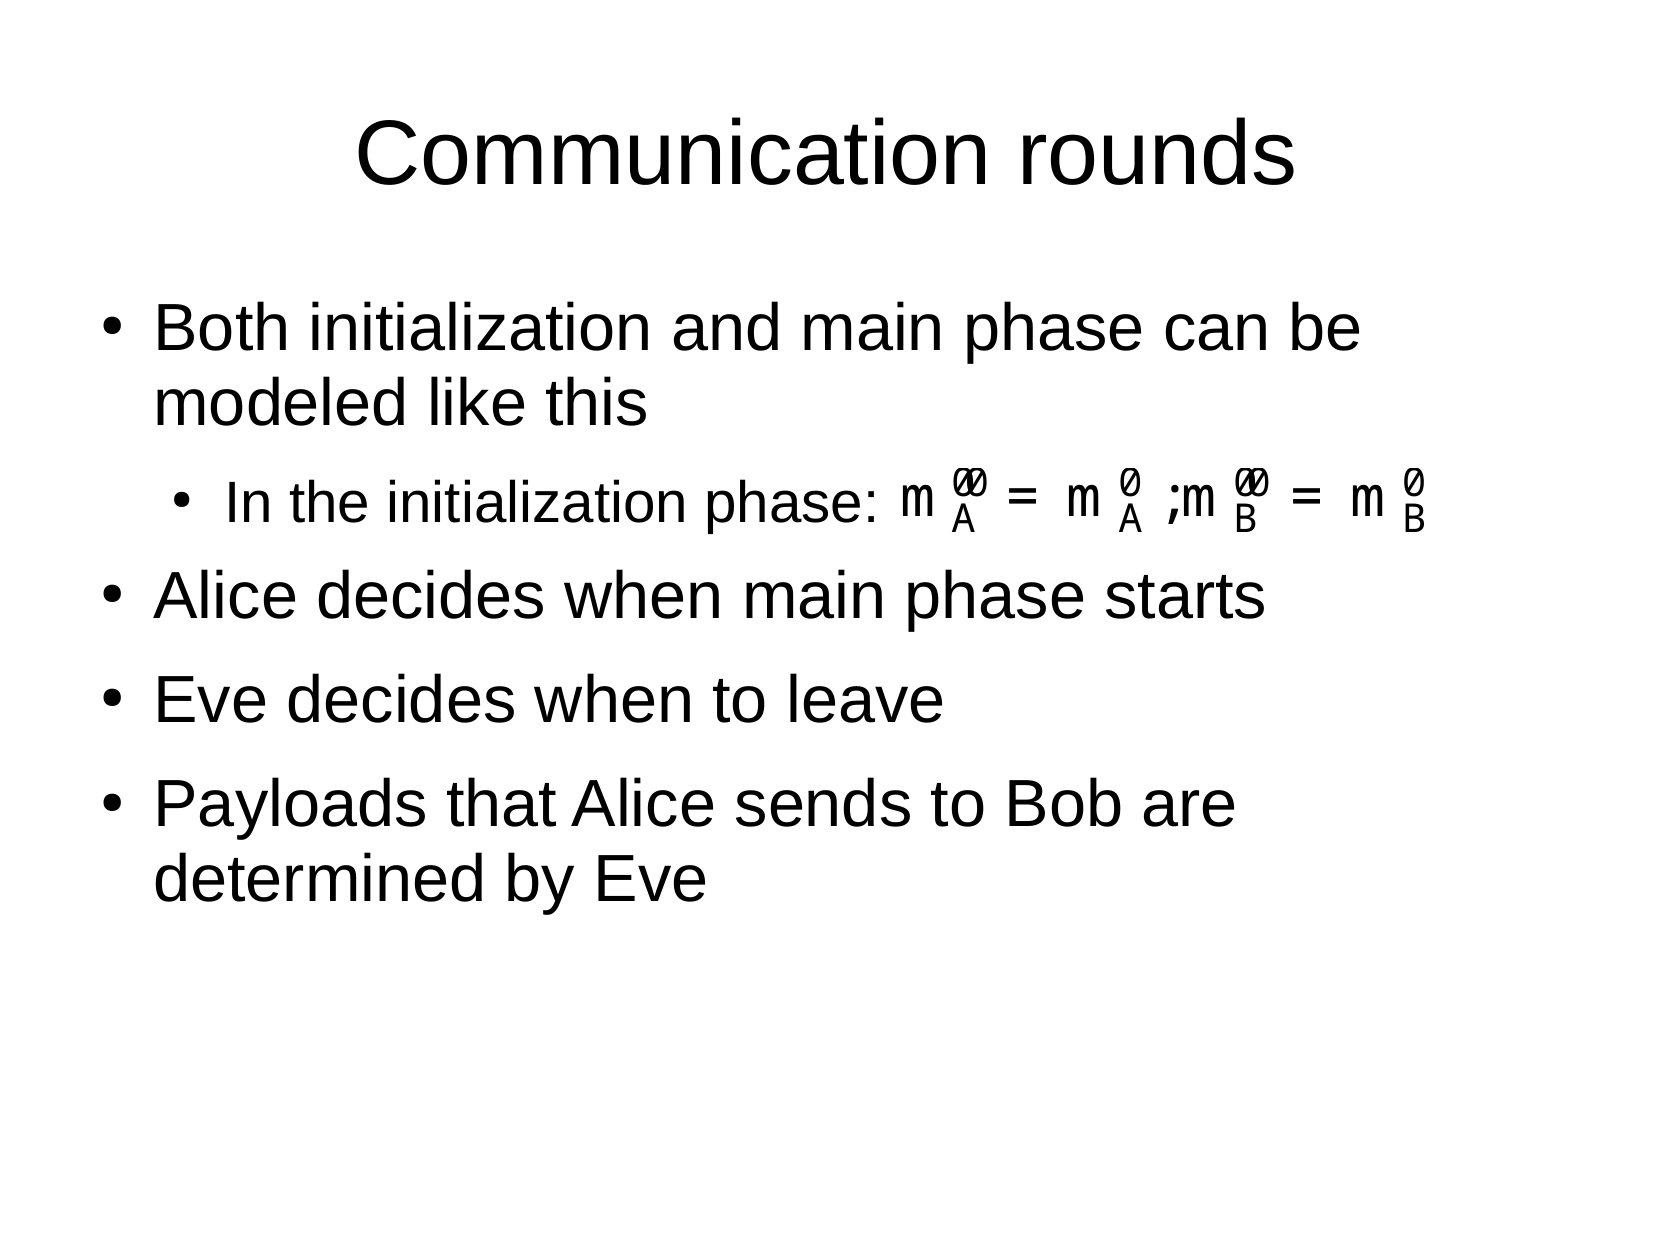

# Communication rounds
Both initialization and main phase can be modeled like this
In the initialization phase:
Alice decides when main phase starts
Eve decides when to leave
Payloads that Alice sends to Bob are determined by Eve